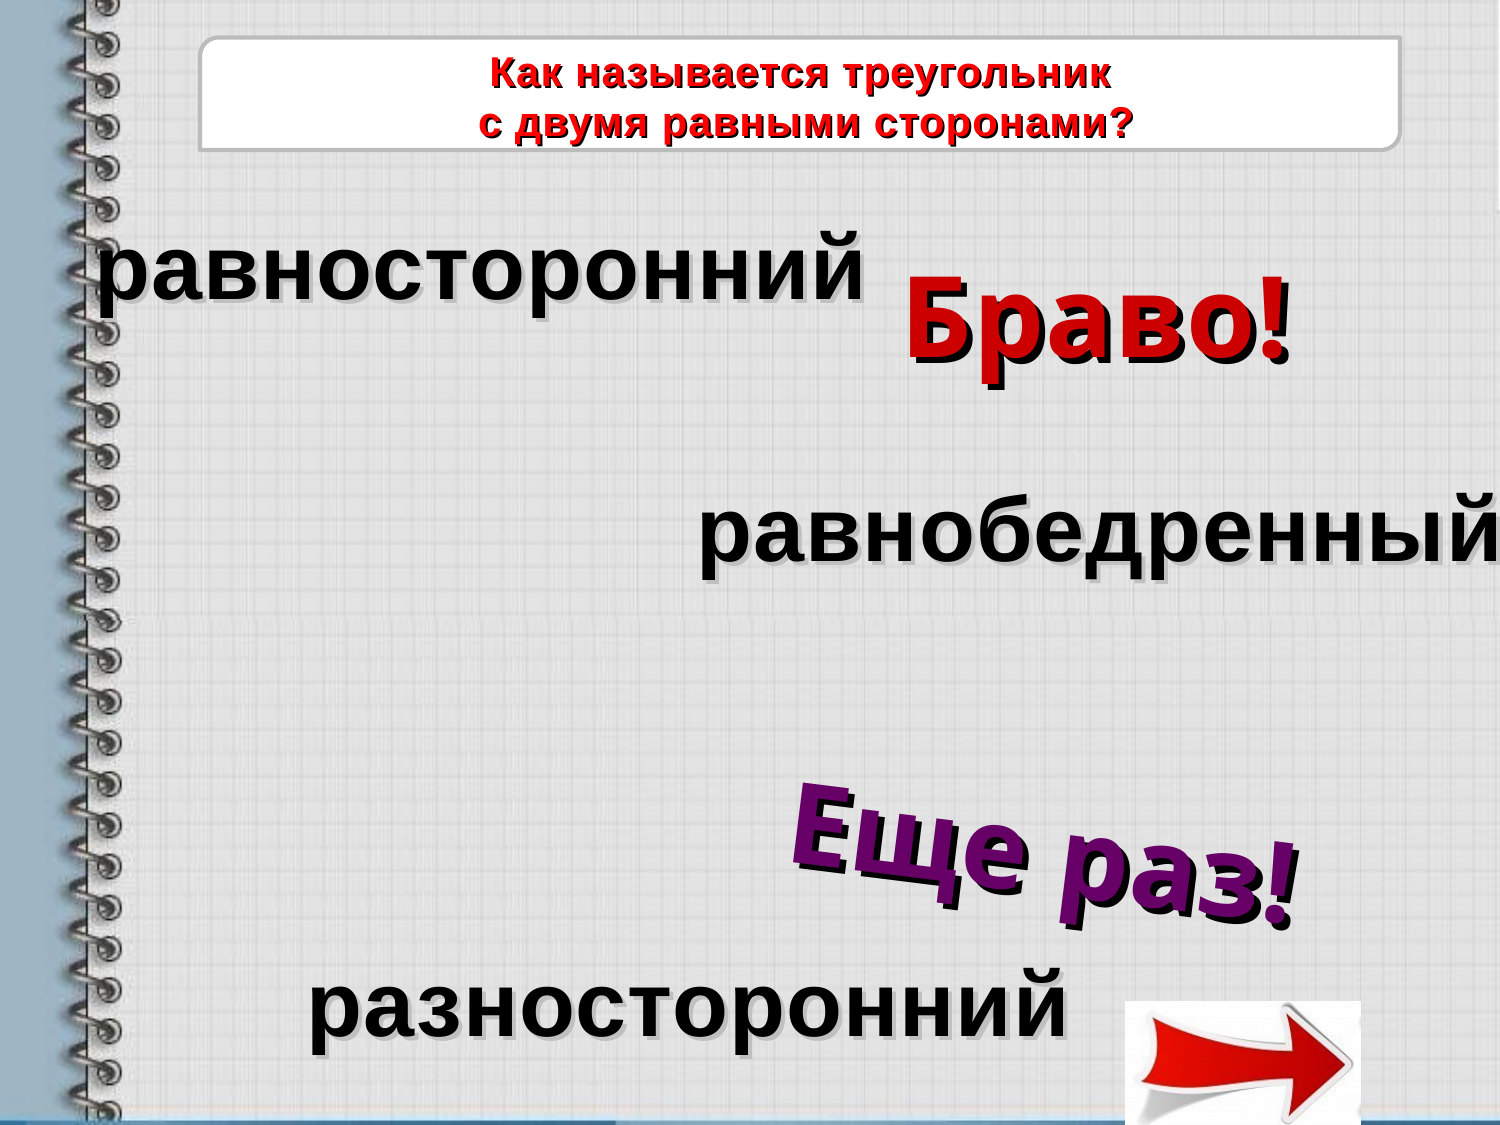

Как называется треугольник
с двумя равными сторонами?
равносторонний
Браво!
равнобедренный
Еще раз!
разносторонний